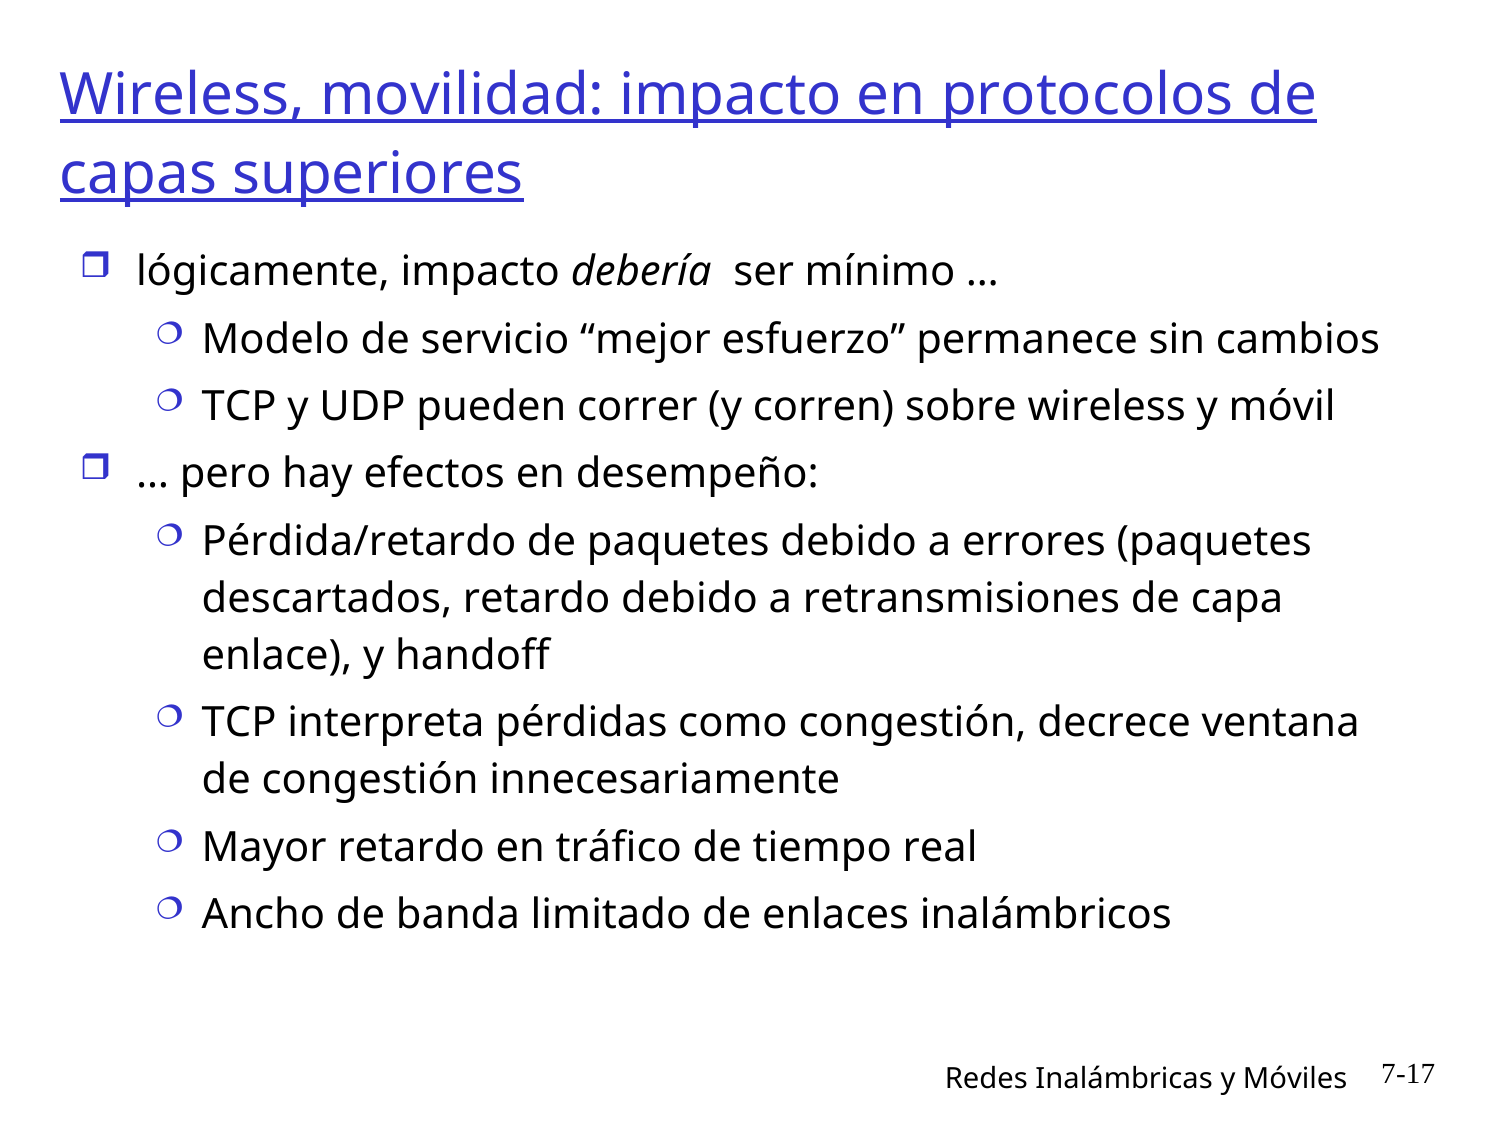

# Wireless, movilidad: impacto en protocolos de capas superiores
lógicamente, impacto debería ser mínimo …
Modelo de servicio “mejor esfuerzo” permanece sin cambios
TCP y UDP pueden correr (y corren) sobre wireless y móvil
… pero hay efectos en desempeño:
Pérdida/retardo de paquetes debido a errores (paquetes descartados, retardo debido a retransmisiones de capa enlace), y handoff
TCP interpreta pérdidas como congestión, decrece ventana de congestión innecesariamente
Mayor retardo en tráfico de tiempo real
Ancho de banda limitado de enlaces inalámbricos
17